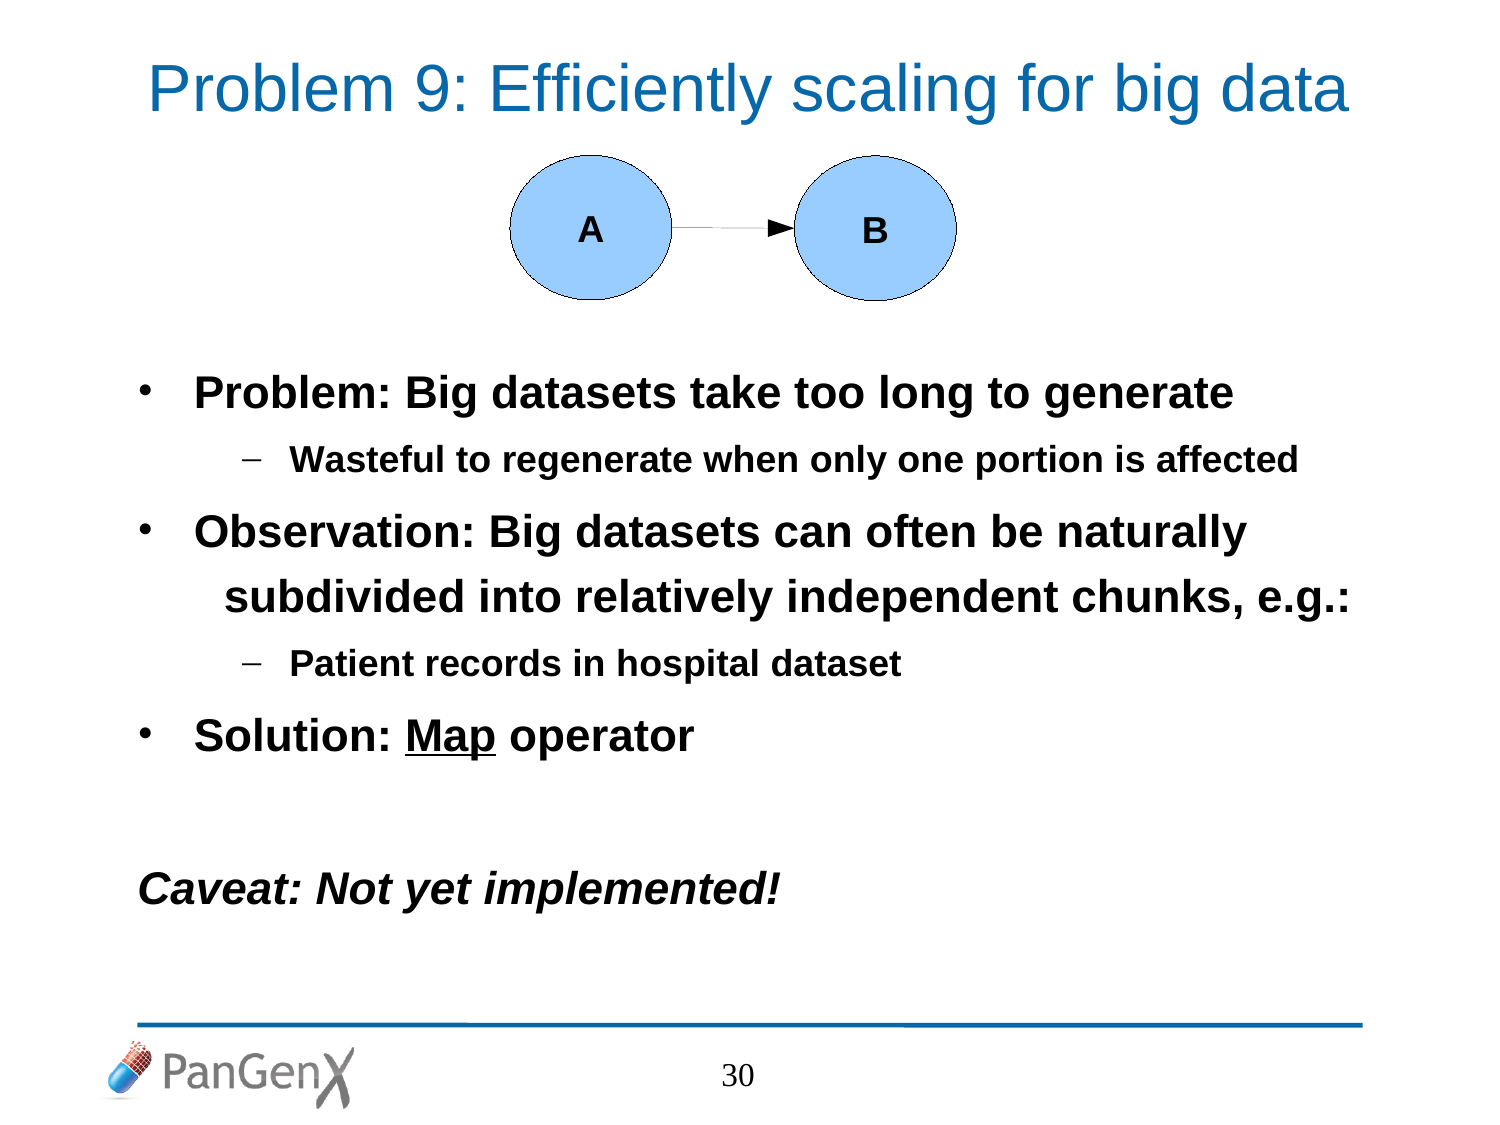

# Problem 9: Efficiently scaling for big data
A
B
Problem: Big datasets take too long to generate
Wasteful to regenerate when only one portion is affected
Observation: Big datasets can often be naturally subdivided into relatively independent chunks, e.g.:
Patient records in hospital dataset
Solution: Map operator
Caveat: Not yet implemented!
30